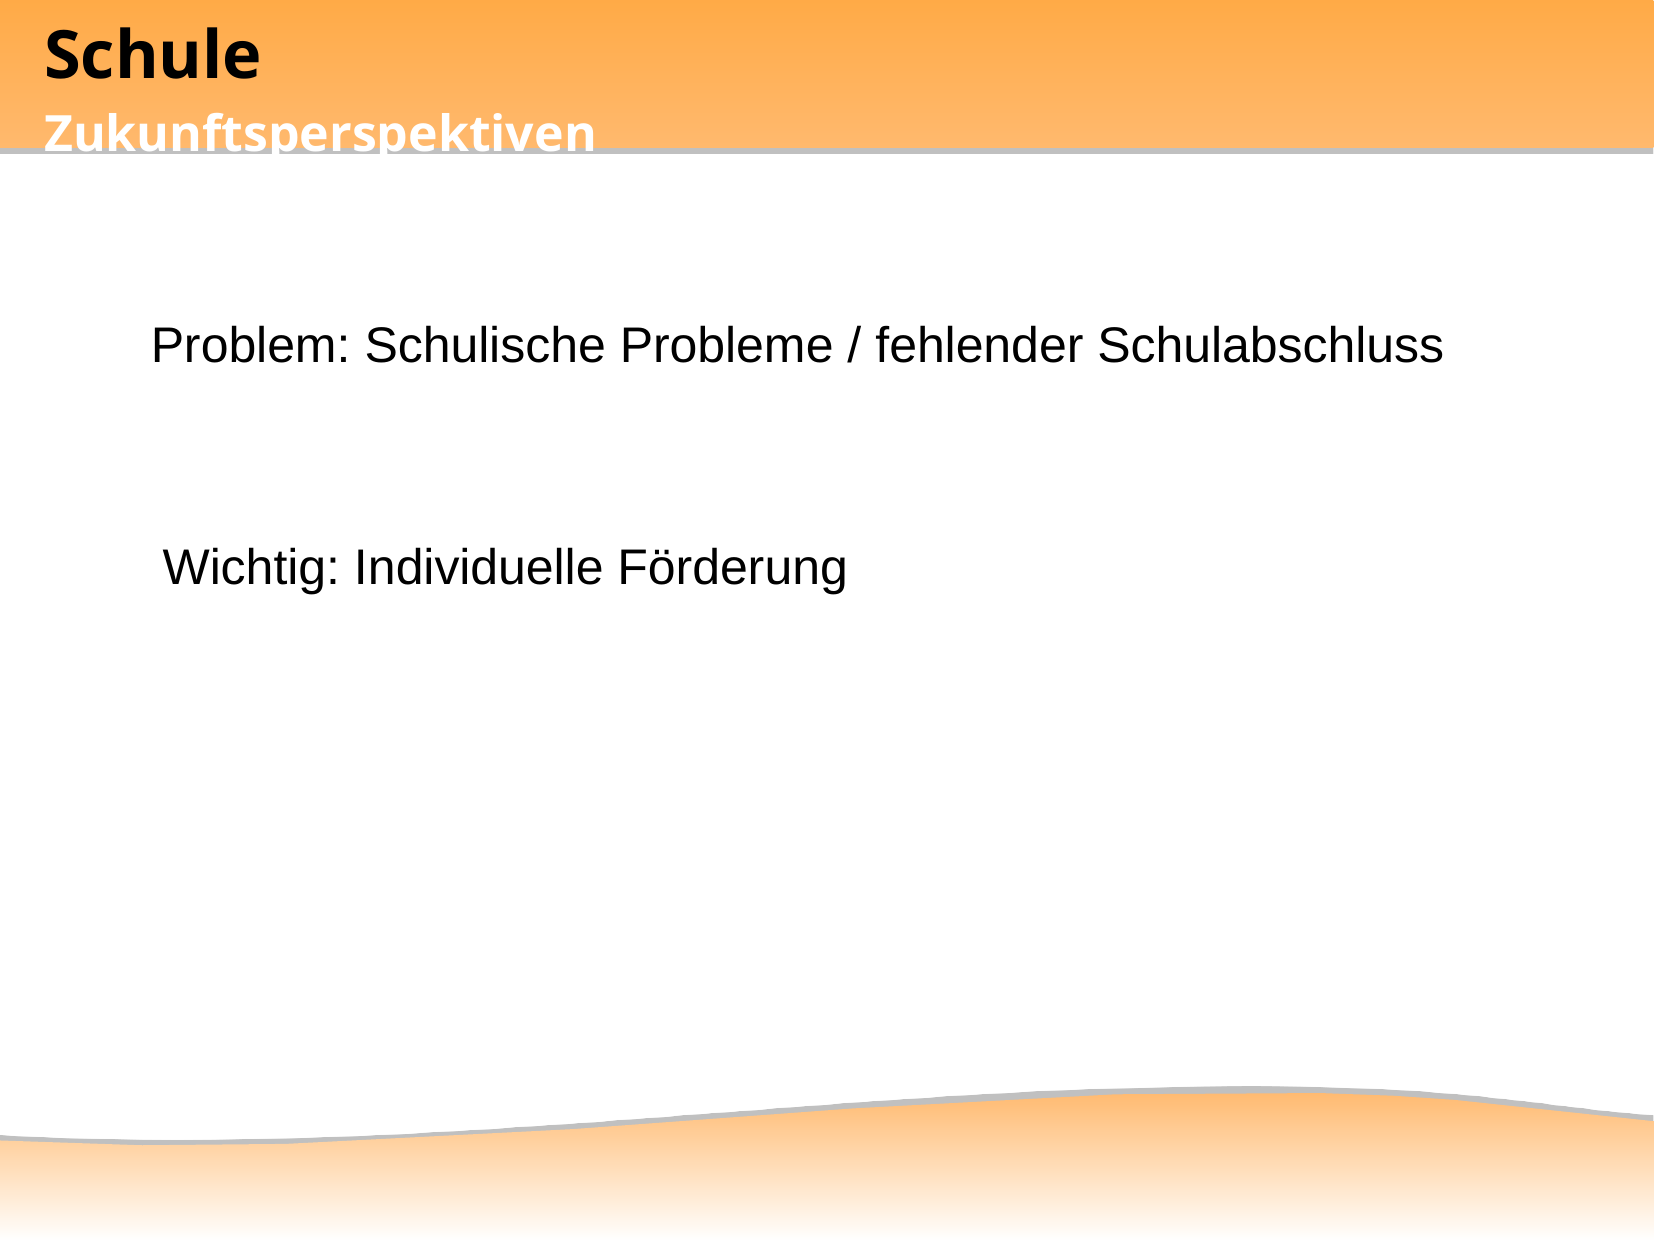

Schule
Zukunftsperspektiven
Problem: Schulische Probleme / fehlender Schulabschluss
Wichtig: Individuelle Förderung